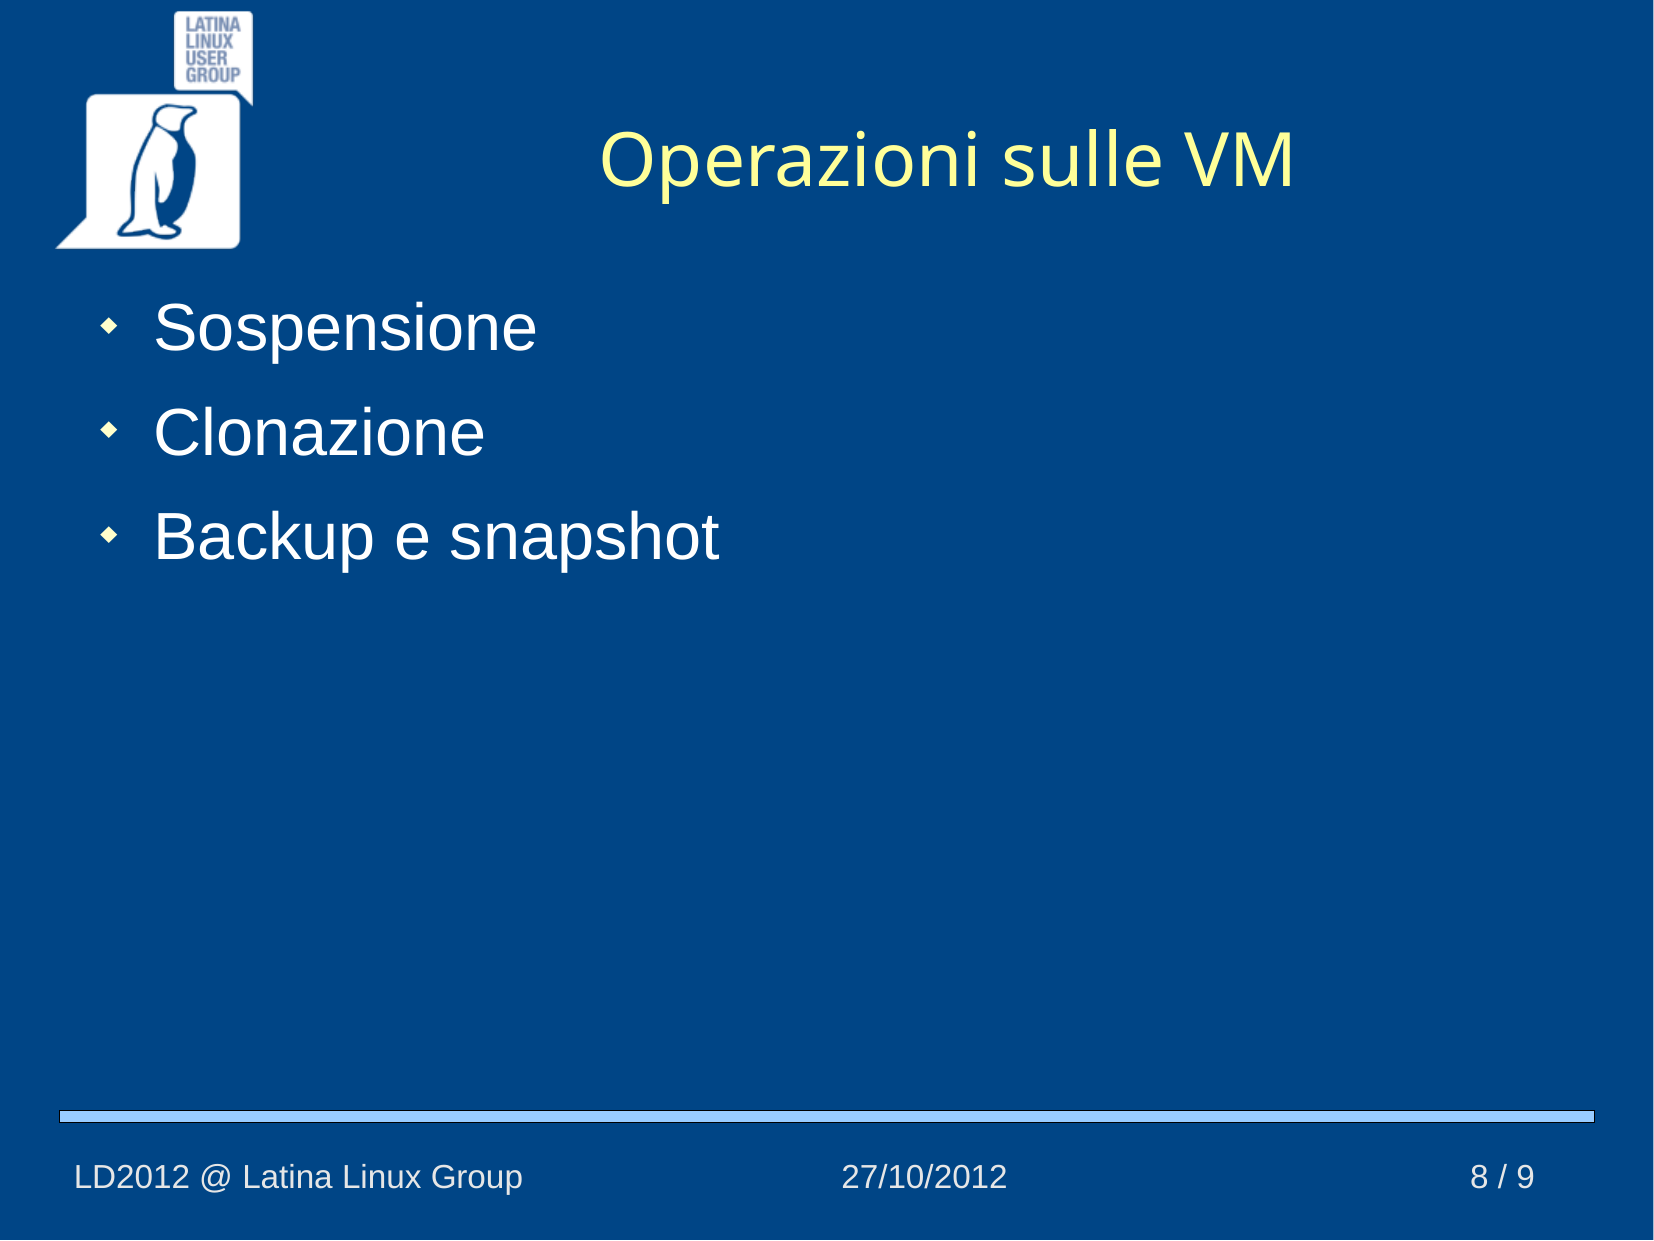

# Operazioni sulle VM
Sospensione
Clonazione
Backup e snapshot